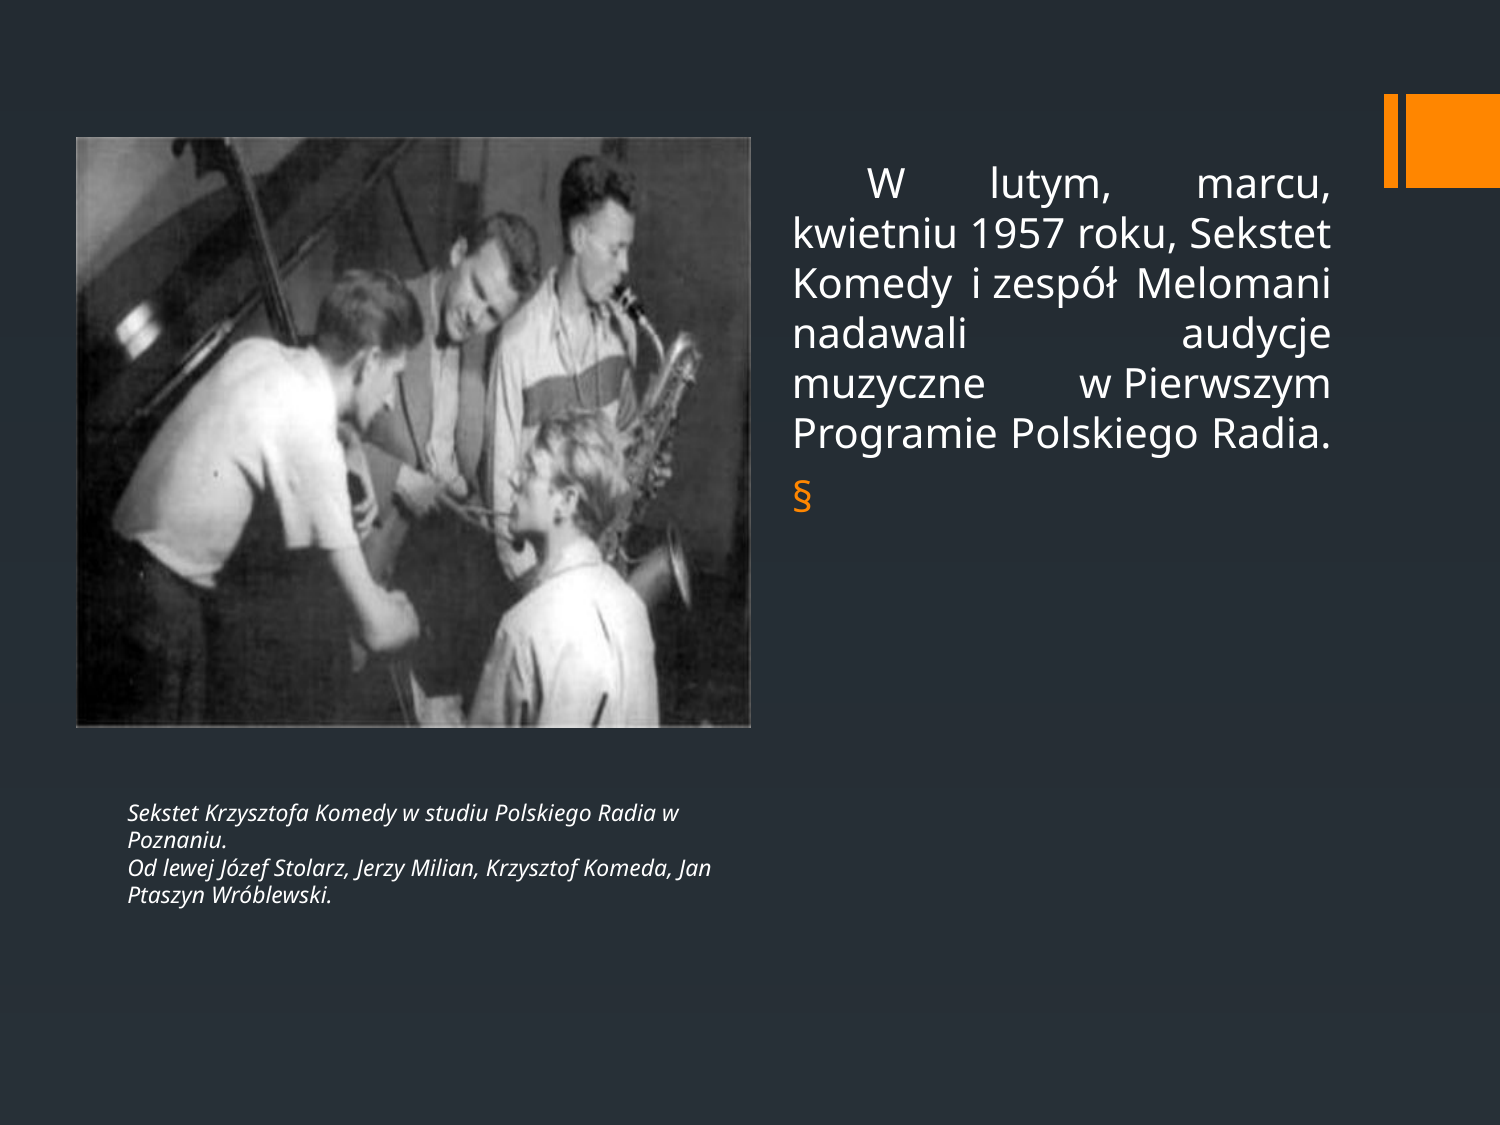

# W lutym, marcu, kwietniu 1957 roku, Sekstet Komedy i zespół Melomani nadawali audycje muzyczne w Pierwszym Programie Polskiego Radia.
Sekstet Krzysztofa Komedy w studiu Polskiego Radia w Poznaniu.
Od lewej Józef Stolarz, Jerzy Milian, Krzysztof Komeda, Jan Ptaszyn Wróblewski.